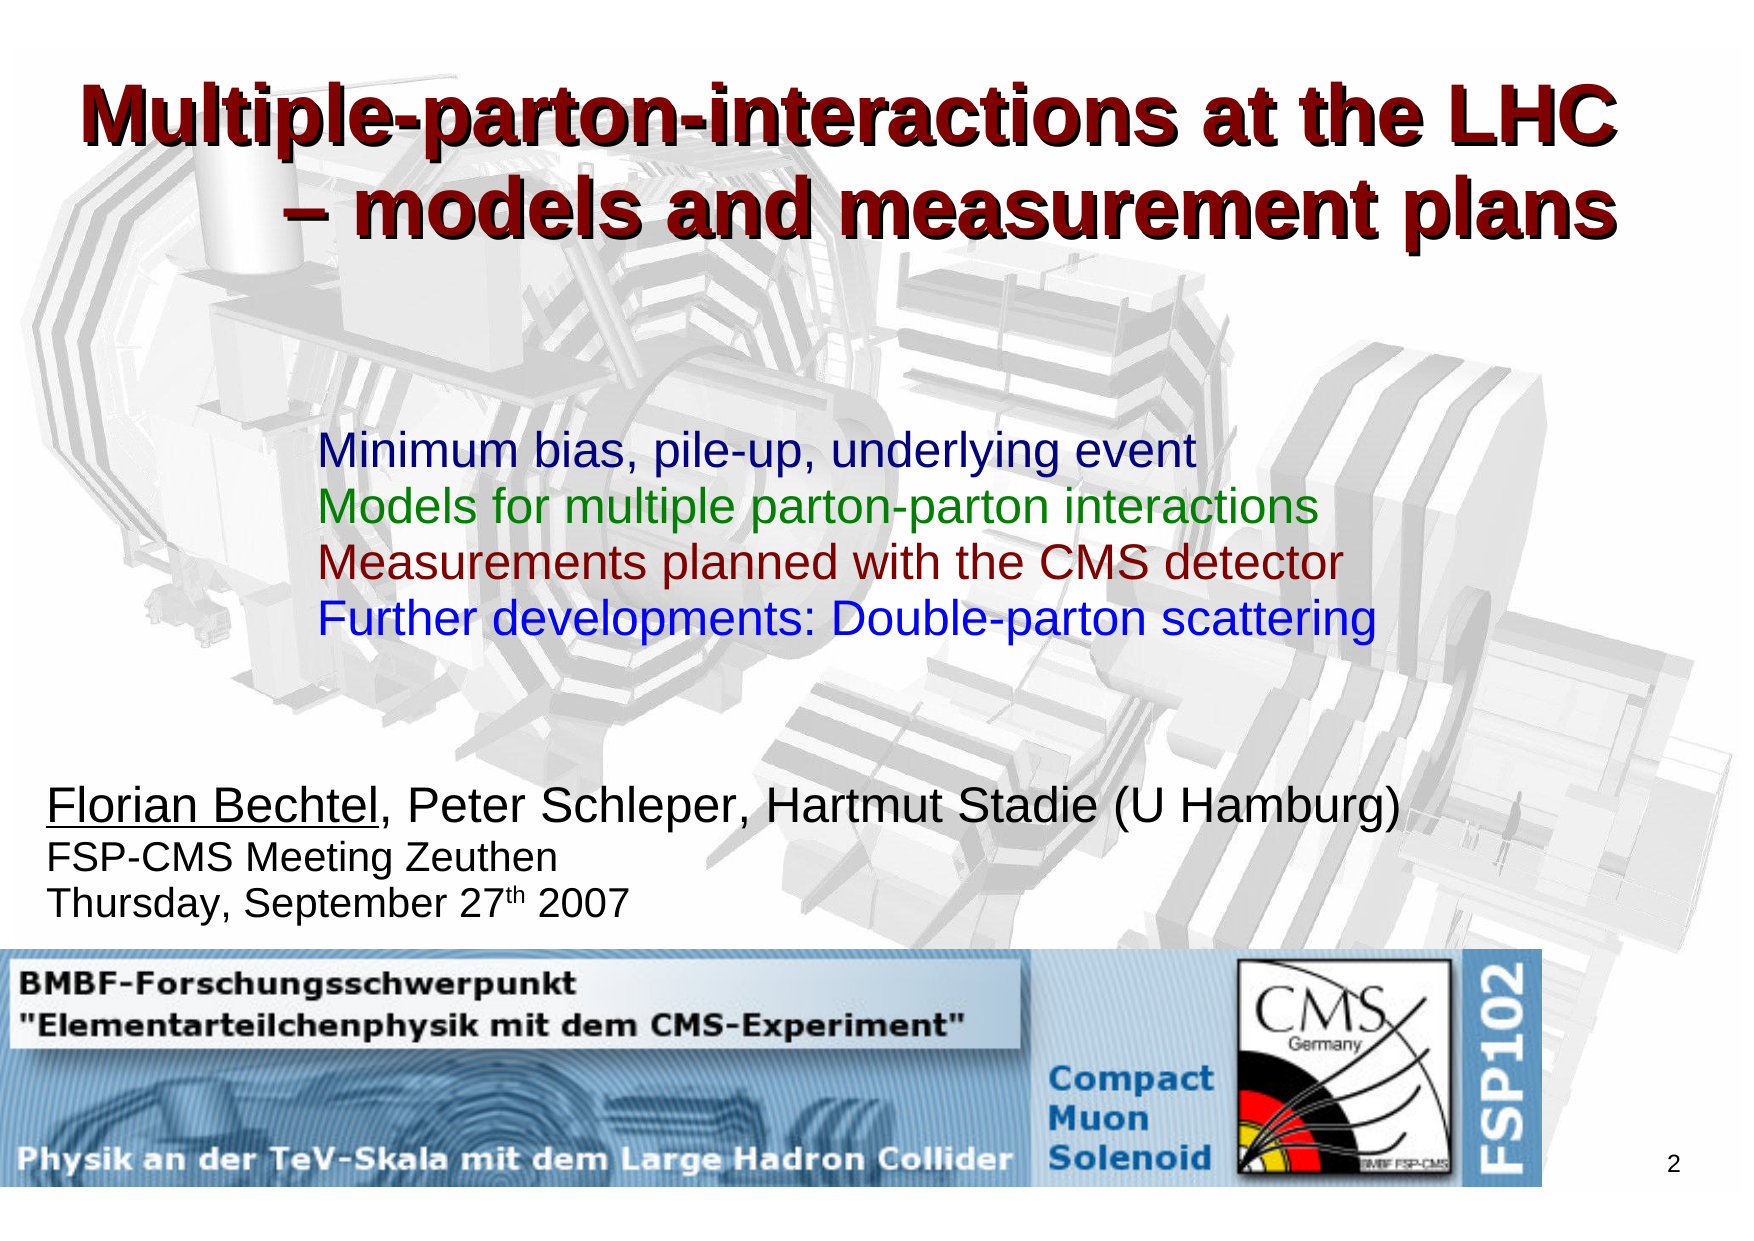

Multiple-parton-interactions at the LHC
– models and measurement plans
Minimum bias, pile-up, underlying event
Models for multiple parton-parton interactions
Measurements planned with the CMS detector
Further developments: Double-parton scattering
Florian Bechtel, Peter Schleper, Hartmut Stadie (U Hamburg)
FSP-CMS Meeting Zeuthen
Thursday, September 27th 2007